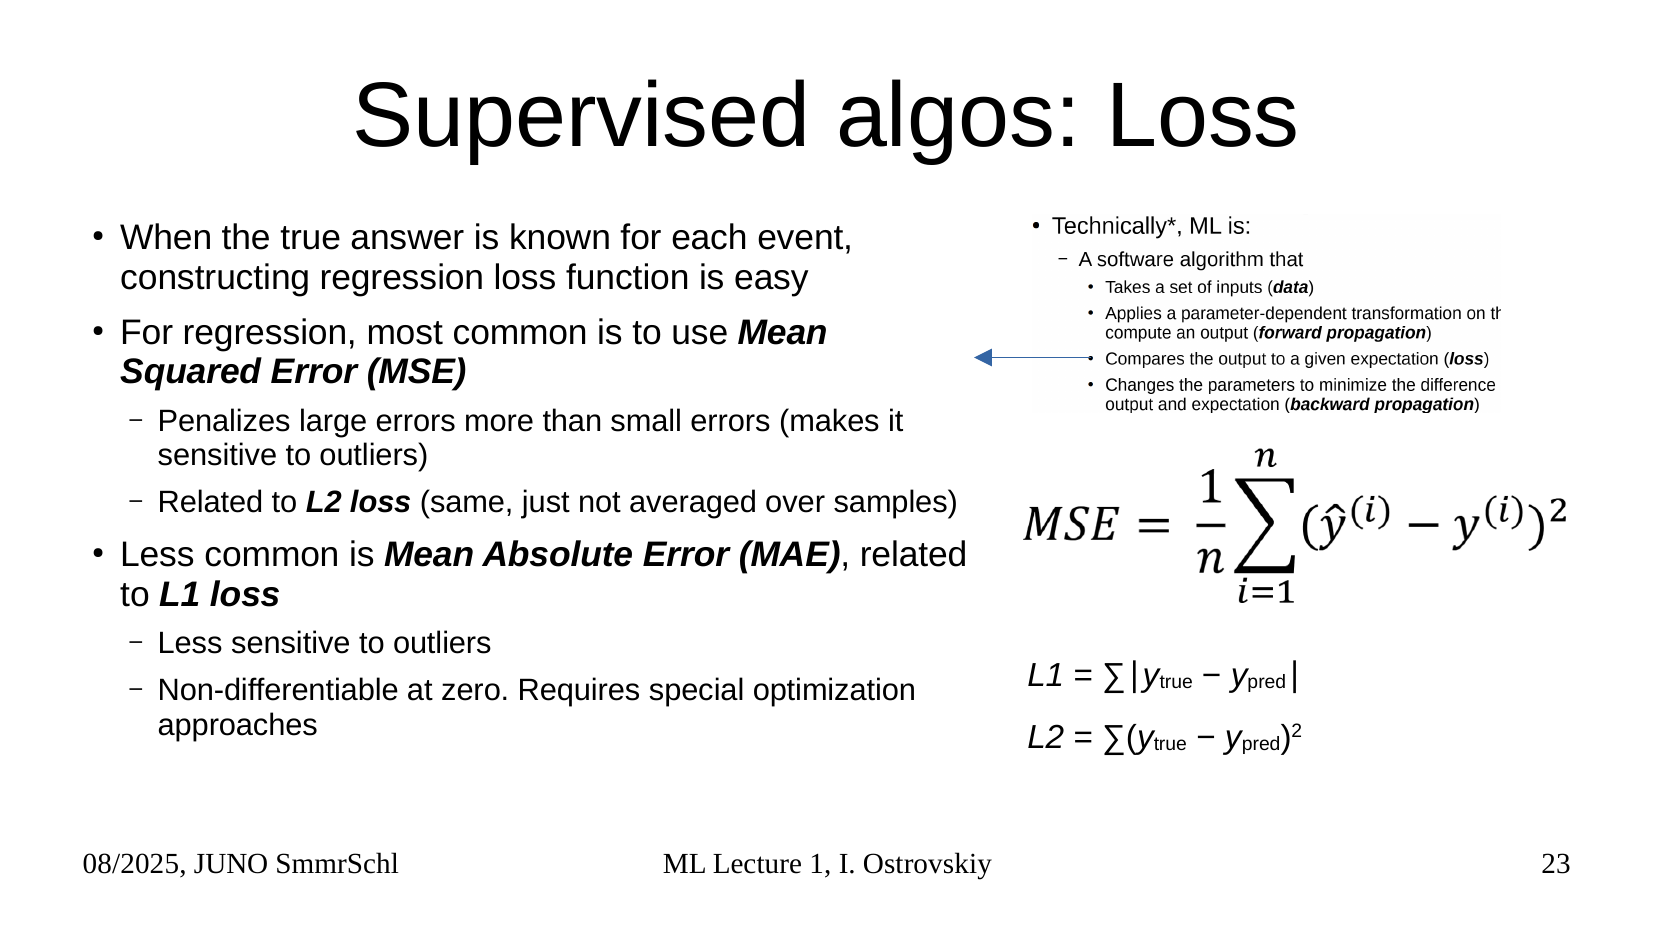

# Supervised algos: Loss
When the true answer is known for each event, constructing regression loss function is easy
For regression, most common is to use Mean Squared Error (MSE)
Penalizes large errors more than small errors (makes it sensitive to outliers)
Related to L2 loss (same, just not averaged over samples)
Less common is Mean Absolute Error (MAE), related to L1 loss
Less sensitive to outliers
Non-differentiable at zero. Requires special optimization approaches
L1 = ∑∣ytrue ​− ypred​∣
L2 = ∑(ytrue ​− ypred)2
08/2025, JUNO SmmrSchl
ML Lecture 1, I. Ostrovskiy
23